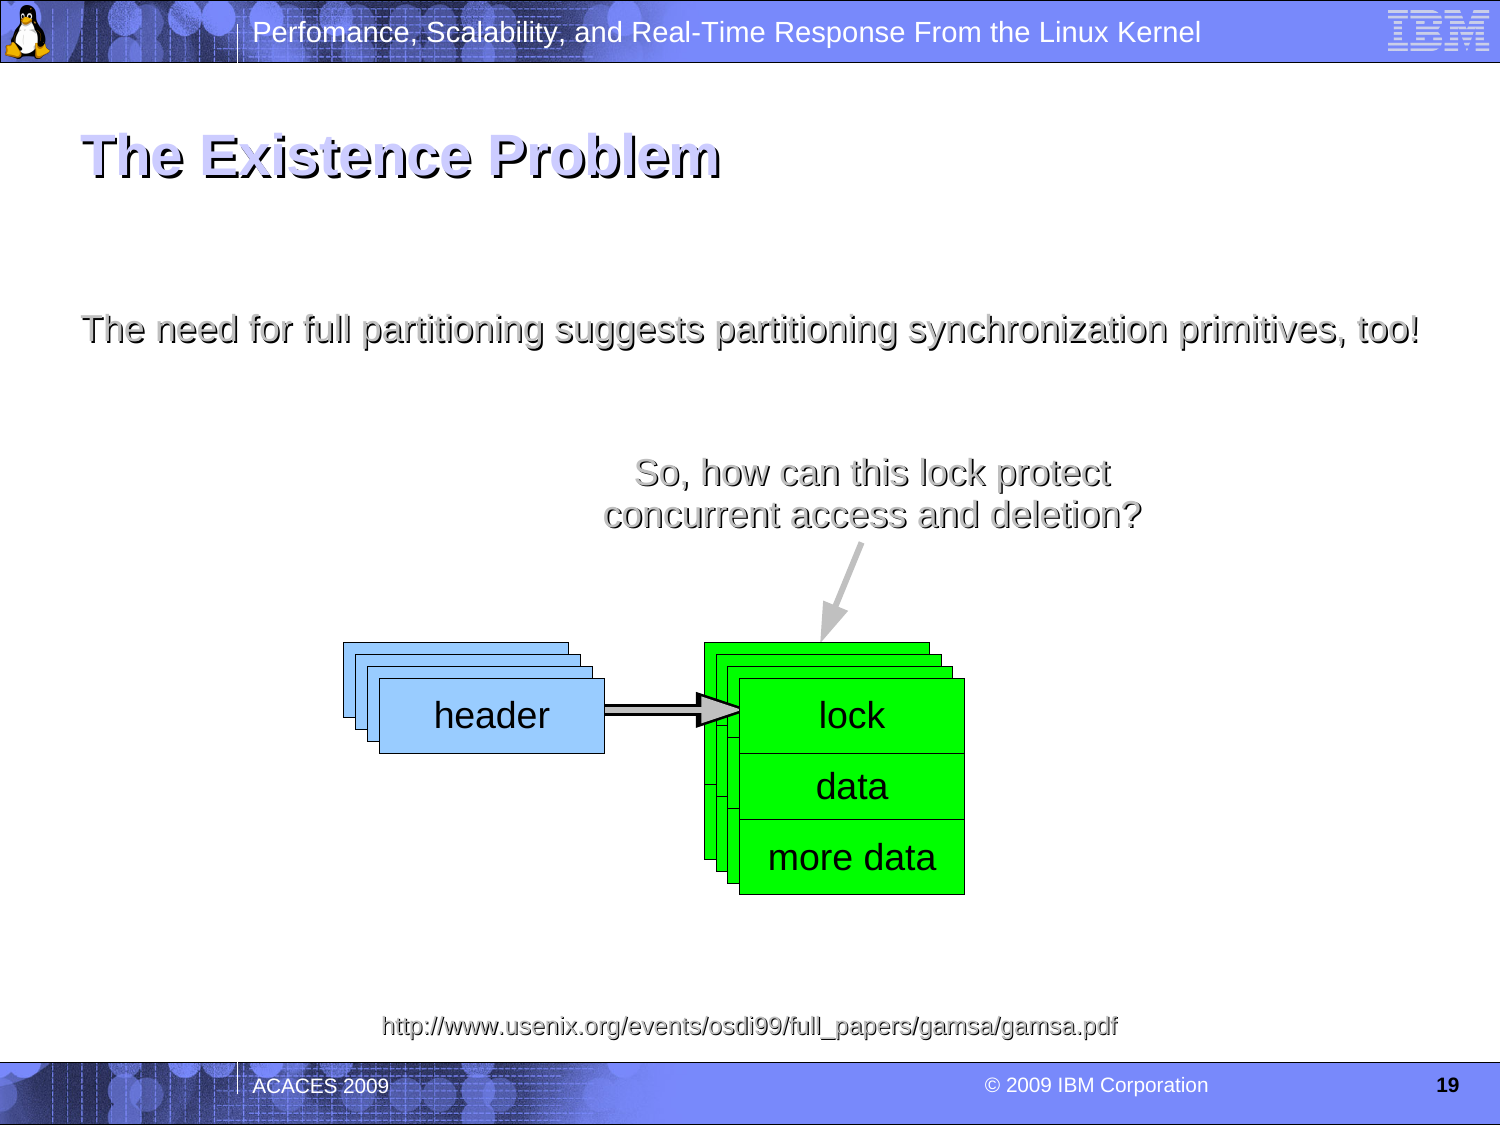

# The Existence Problem
The need for full partitioning suggests partitioning synchronization primitives, too!
So, how can this lock protect
concurrent access and deletion?
header
lock
header
lock
header
lock
header
lock
data
data
data
data
more data
more data
more data
more data
http://www.usenix.org/events/osdi99/full_papers/gamsa/gamsa.pdf
19